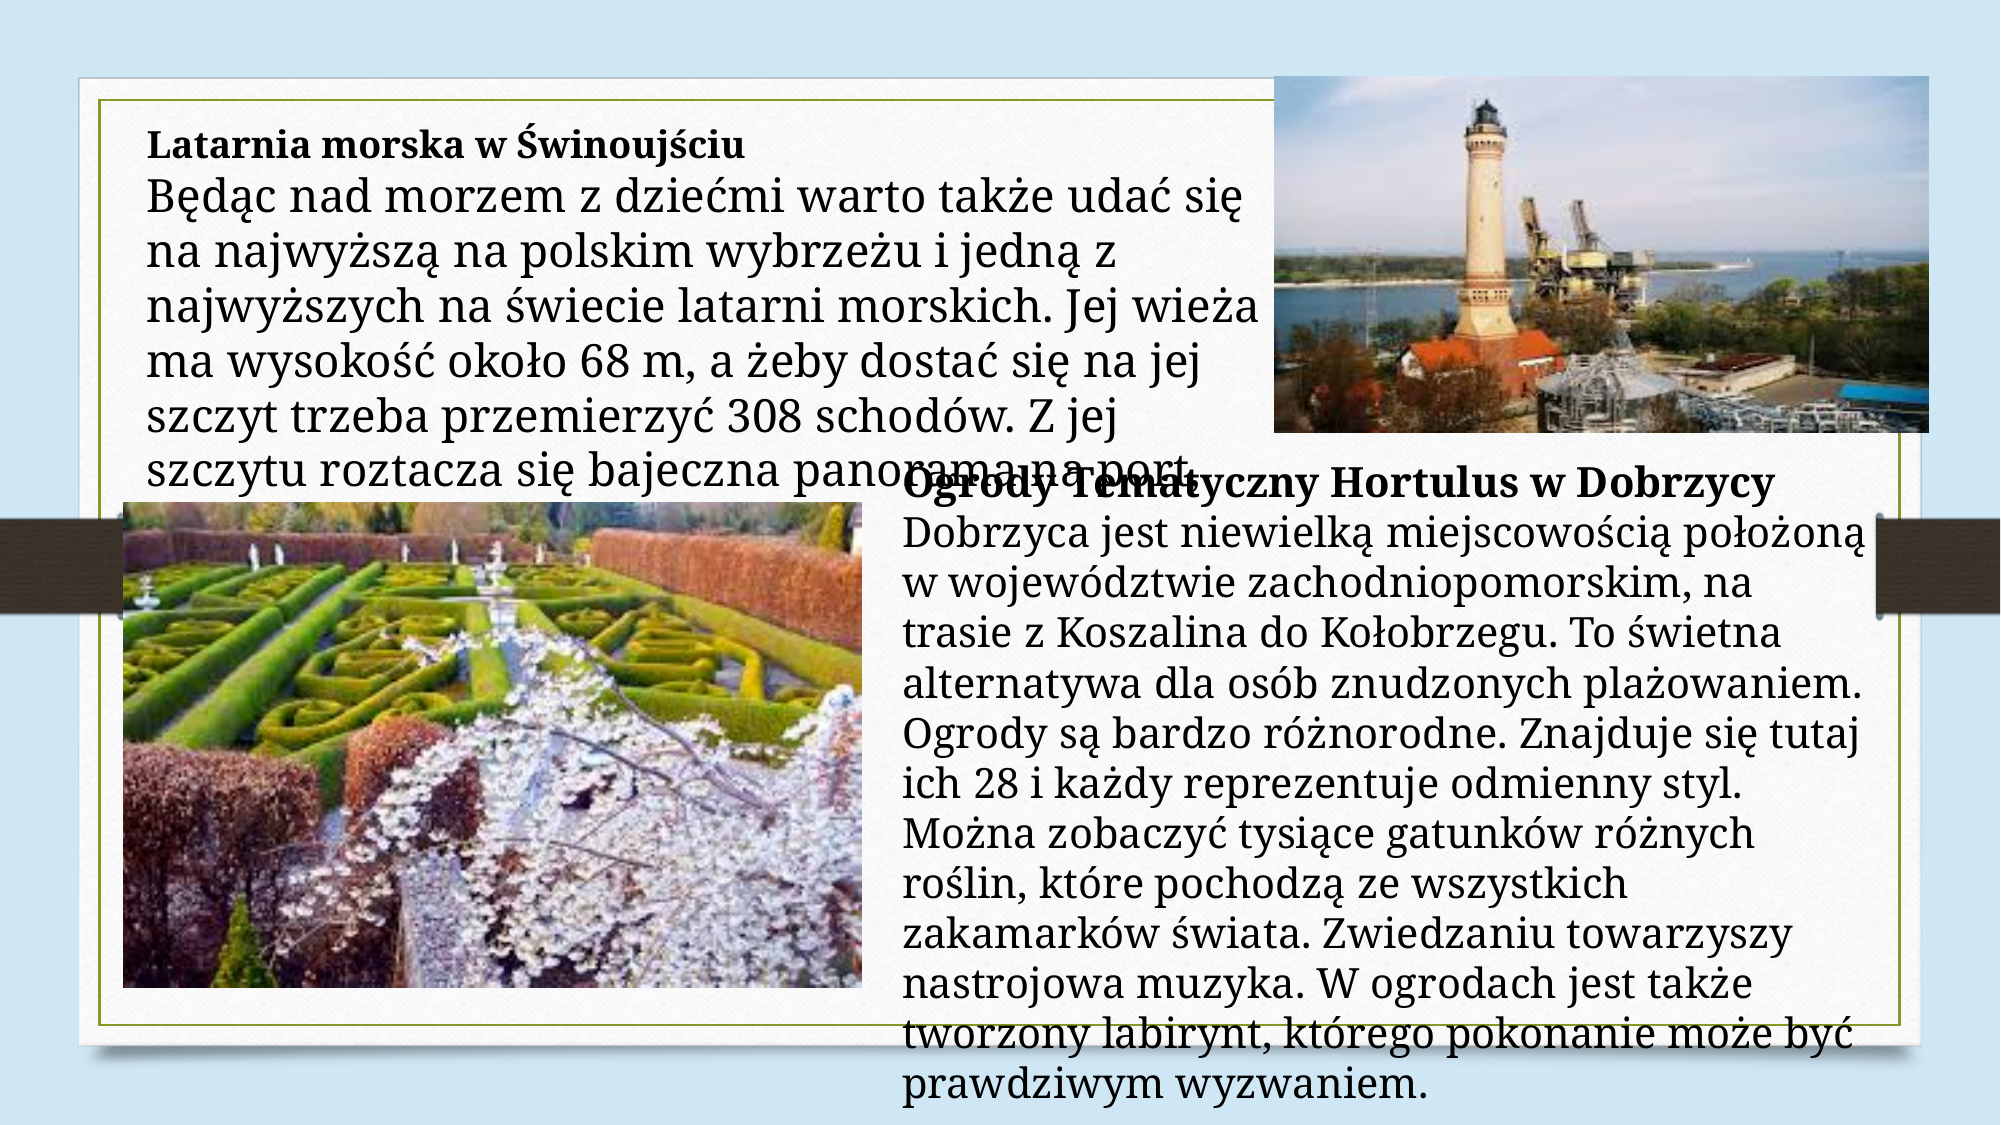

Latarnia morska w Świnoujściu
Będąc nad morzem z dziećmi warto także udać się na najwyższą na polskim wybrzeżu i jedną z najwyższych na świecie latarni morskich. Jej wieża ma wysokość około 68 m, a żeby dostać się na jej szczyt trzeba przemierzyć 308 schodów. Z jej szczytu roztacza się bajeczna panorama na port, morze oraz okoliczne forty.
Ogrody Tematyczny Hortulus w Dobrzycy
Dobrzyca jest niewielką miejscowością położoną w województwie zachodniopomorskim, na trasie z Koszalina do Kołobrzegu. To świetna alternatywa dla osób znudzonych plażowaniem. Ogrody są bardzo różnorodne. Znajduje się tutaj ich 28 i każdy reprezentuje odmienny styl. Można zobaczyć tysiące gatunków różnych roślin, które pochodzą ze wszystkich zakamarków świata. Zwiedzaniu towarzyszy nastrojowa muzyka. W ogrodach jest także tworzony labirynt, którego pokonanie może być prawdziwym wyzwaniem.